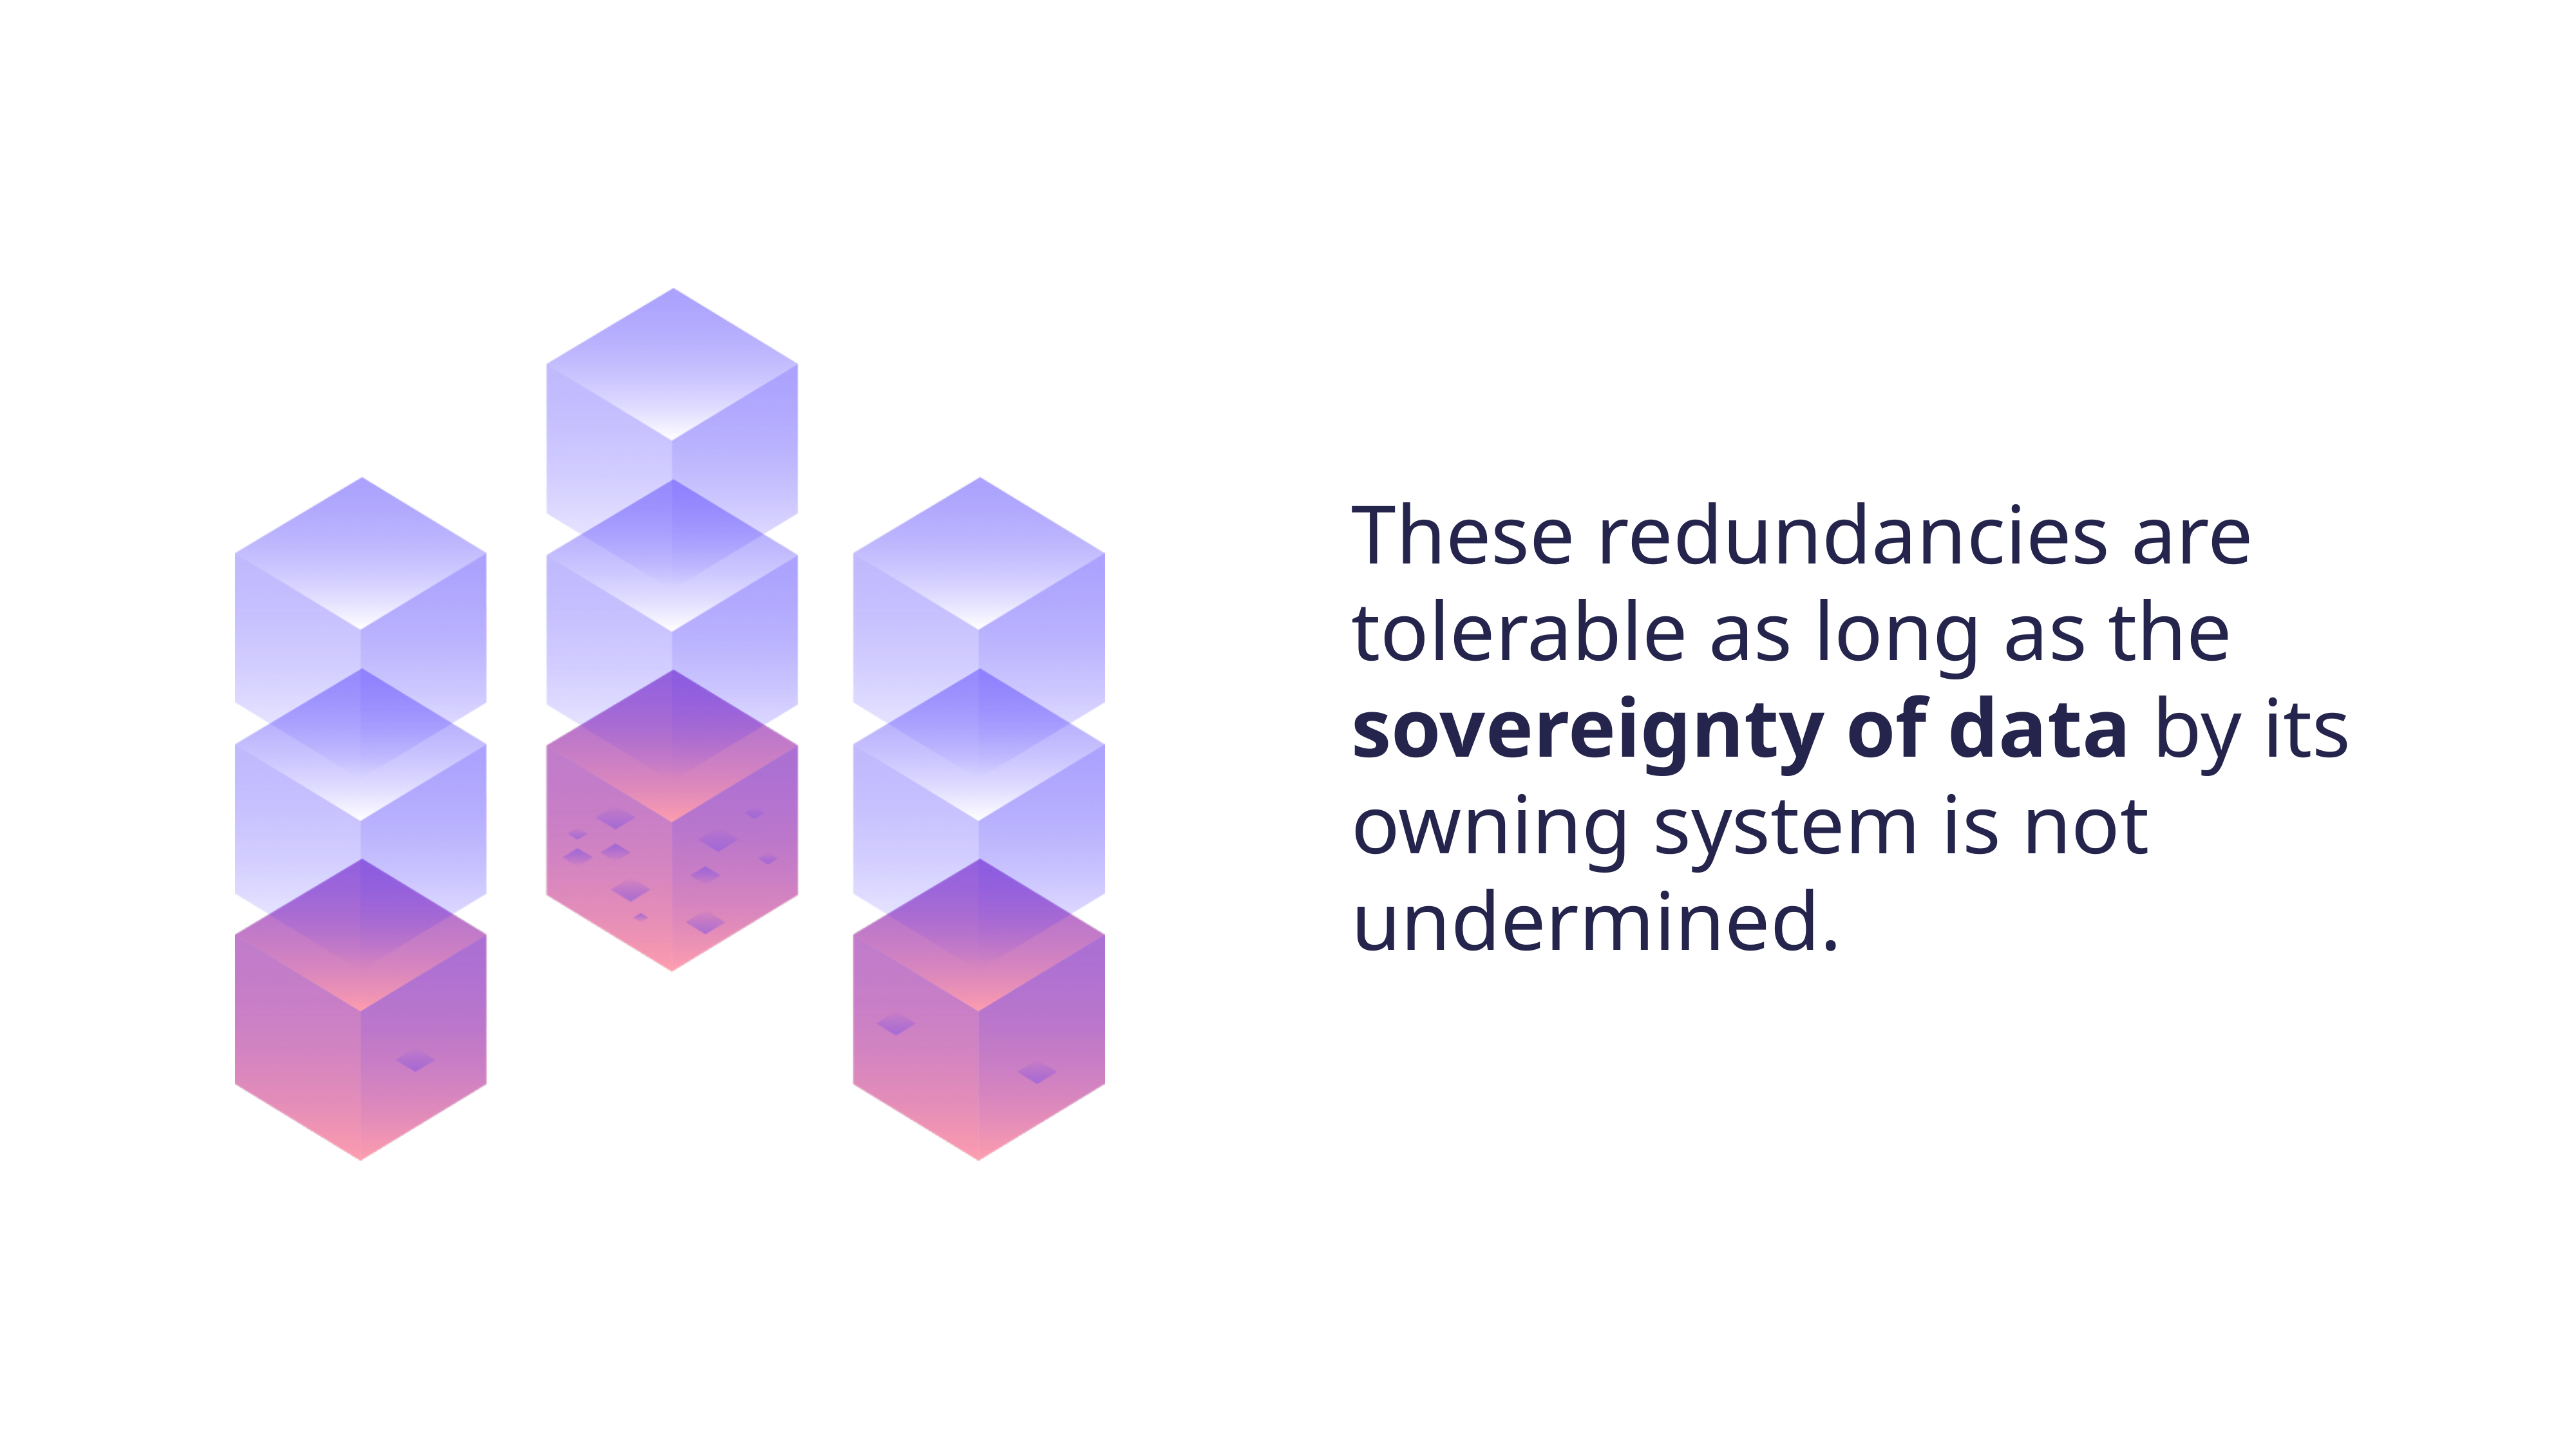

# These redundancies are tolerable as long as the sovereignty of data by its owning system is not undermined.